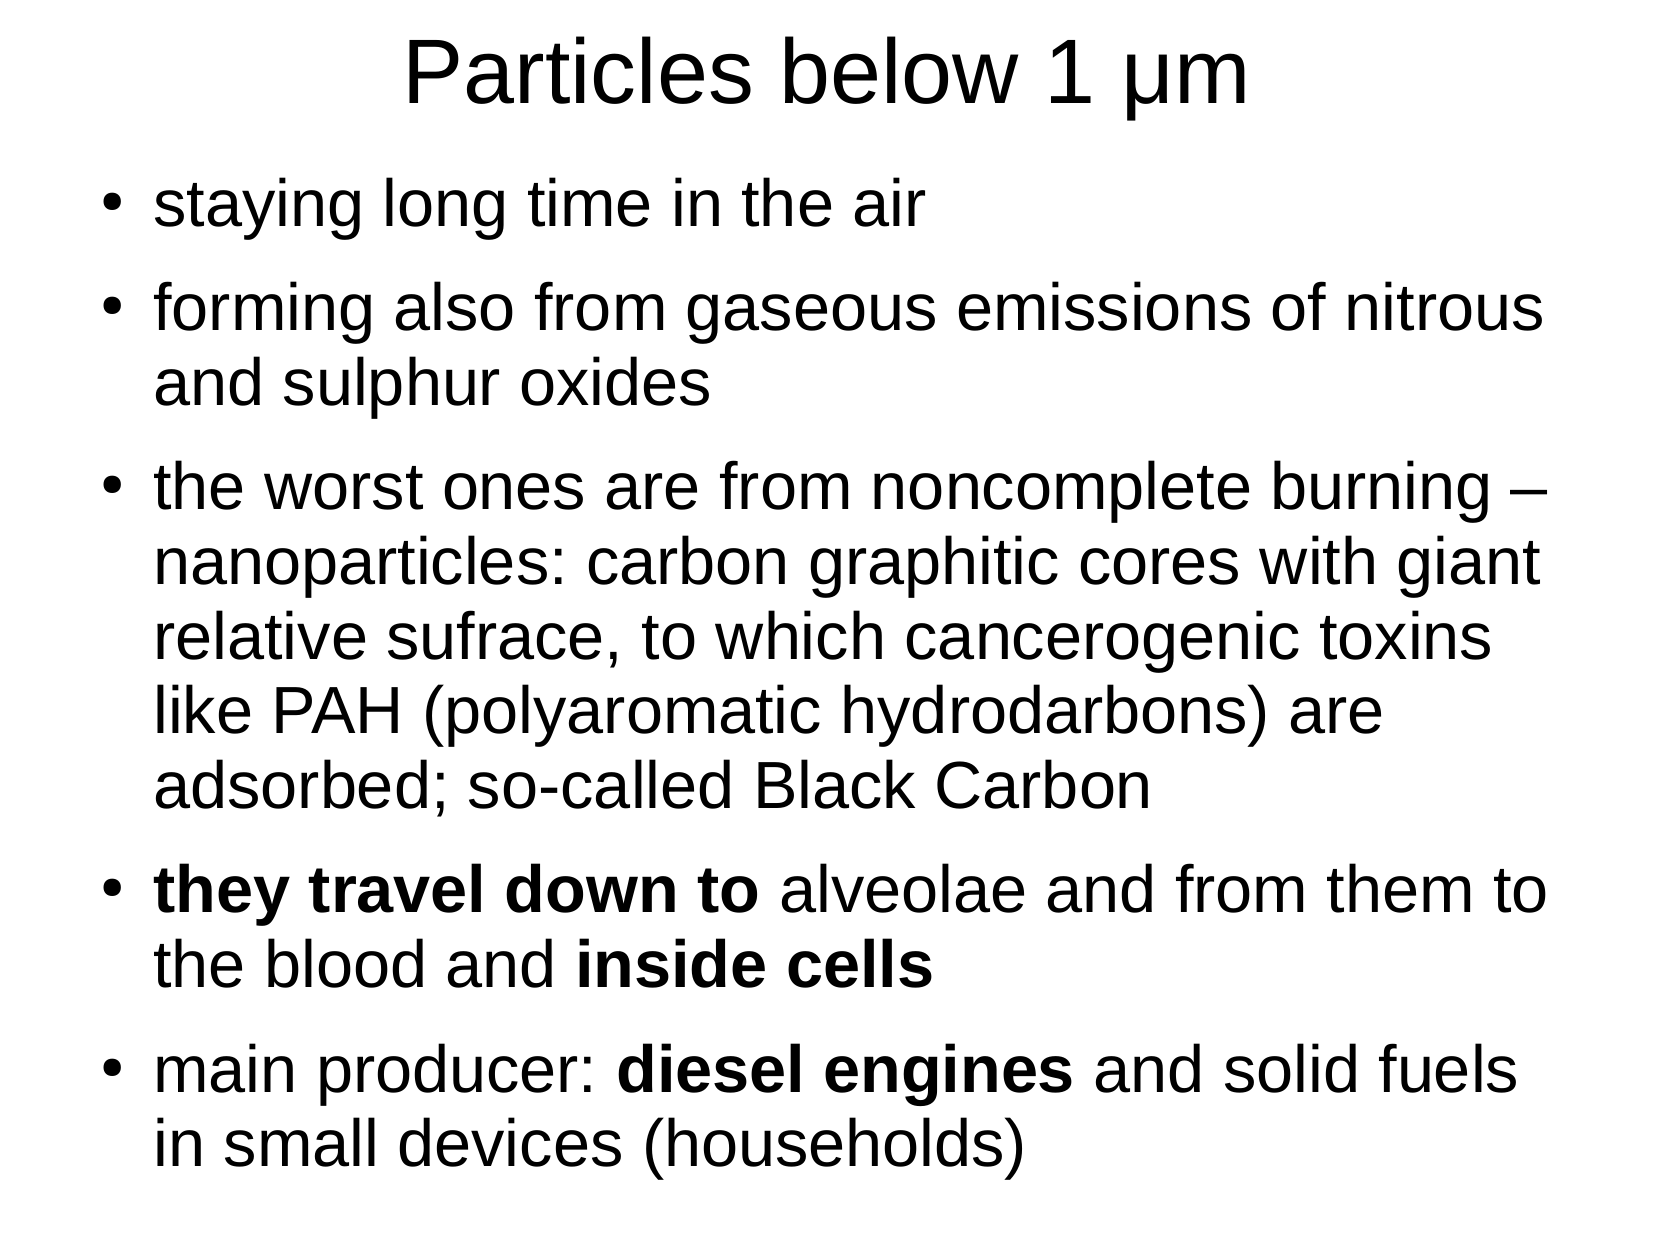

# Particles below 1 μm
staying long time in the air
forming also from gaseous emissions of nitrous and sulphur oxides
the worst ones are from noncomplete burning – nanoparticles: carbon graphitic cores with giant relative sufrace, to which cancerogenic toxins like PAH (polyaromatic hydrodarbons) are adsorbed; so-called Black Carbon
they travel down to alveolae and from them to the blood and inside cells
main producer: diesel engines and solid fuels in small devices (households)